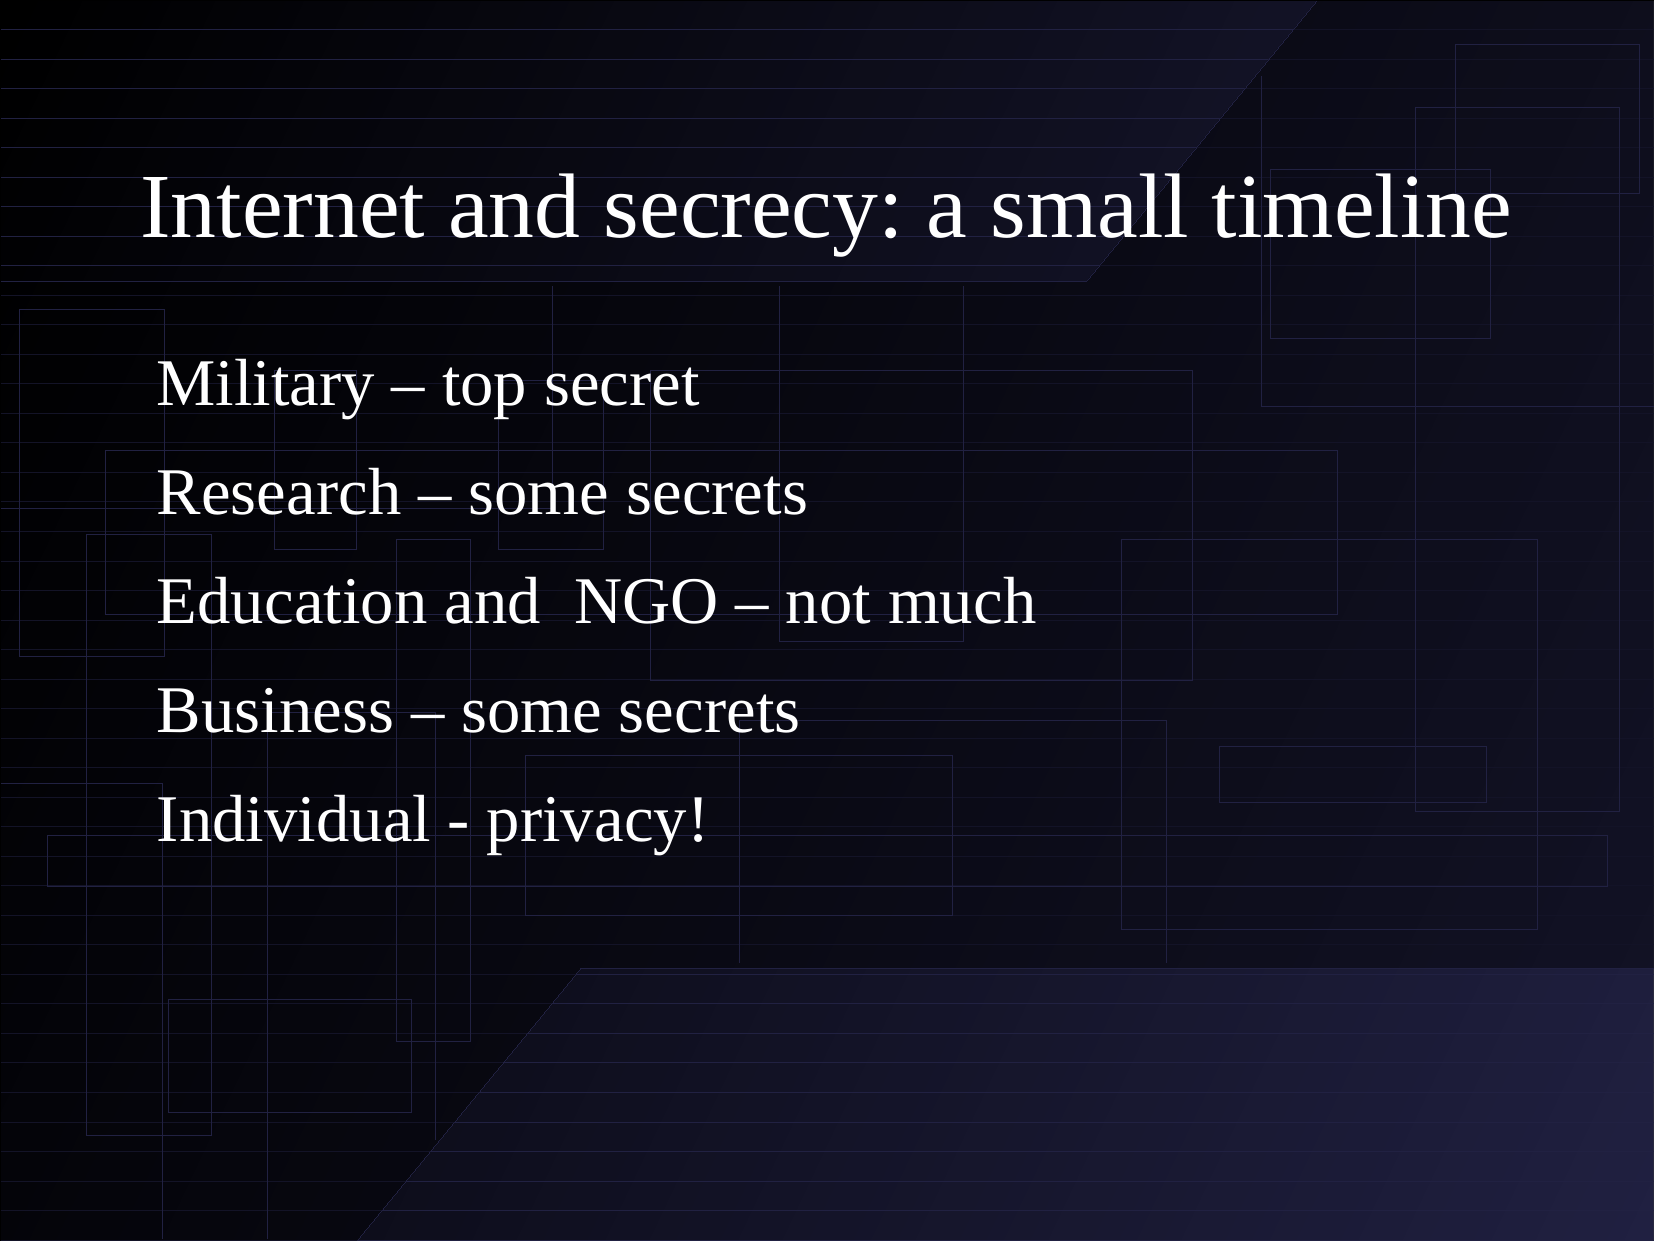

# Internet and secrecy: a small timeline
Military – top secret
Research – some secrets
Education and NGO – not much
Business – some secrets
Individual - privacy!